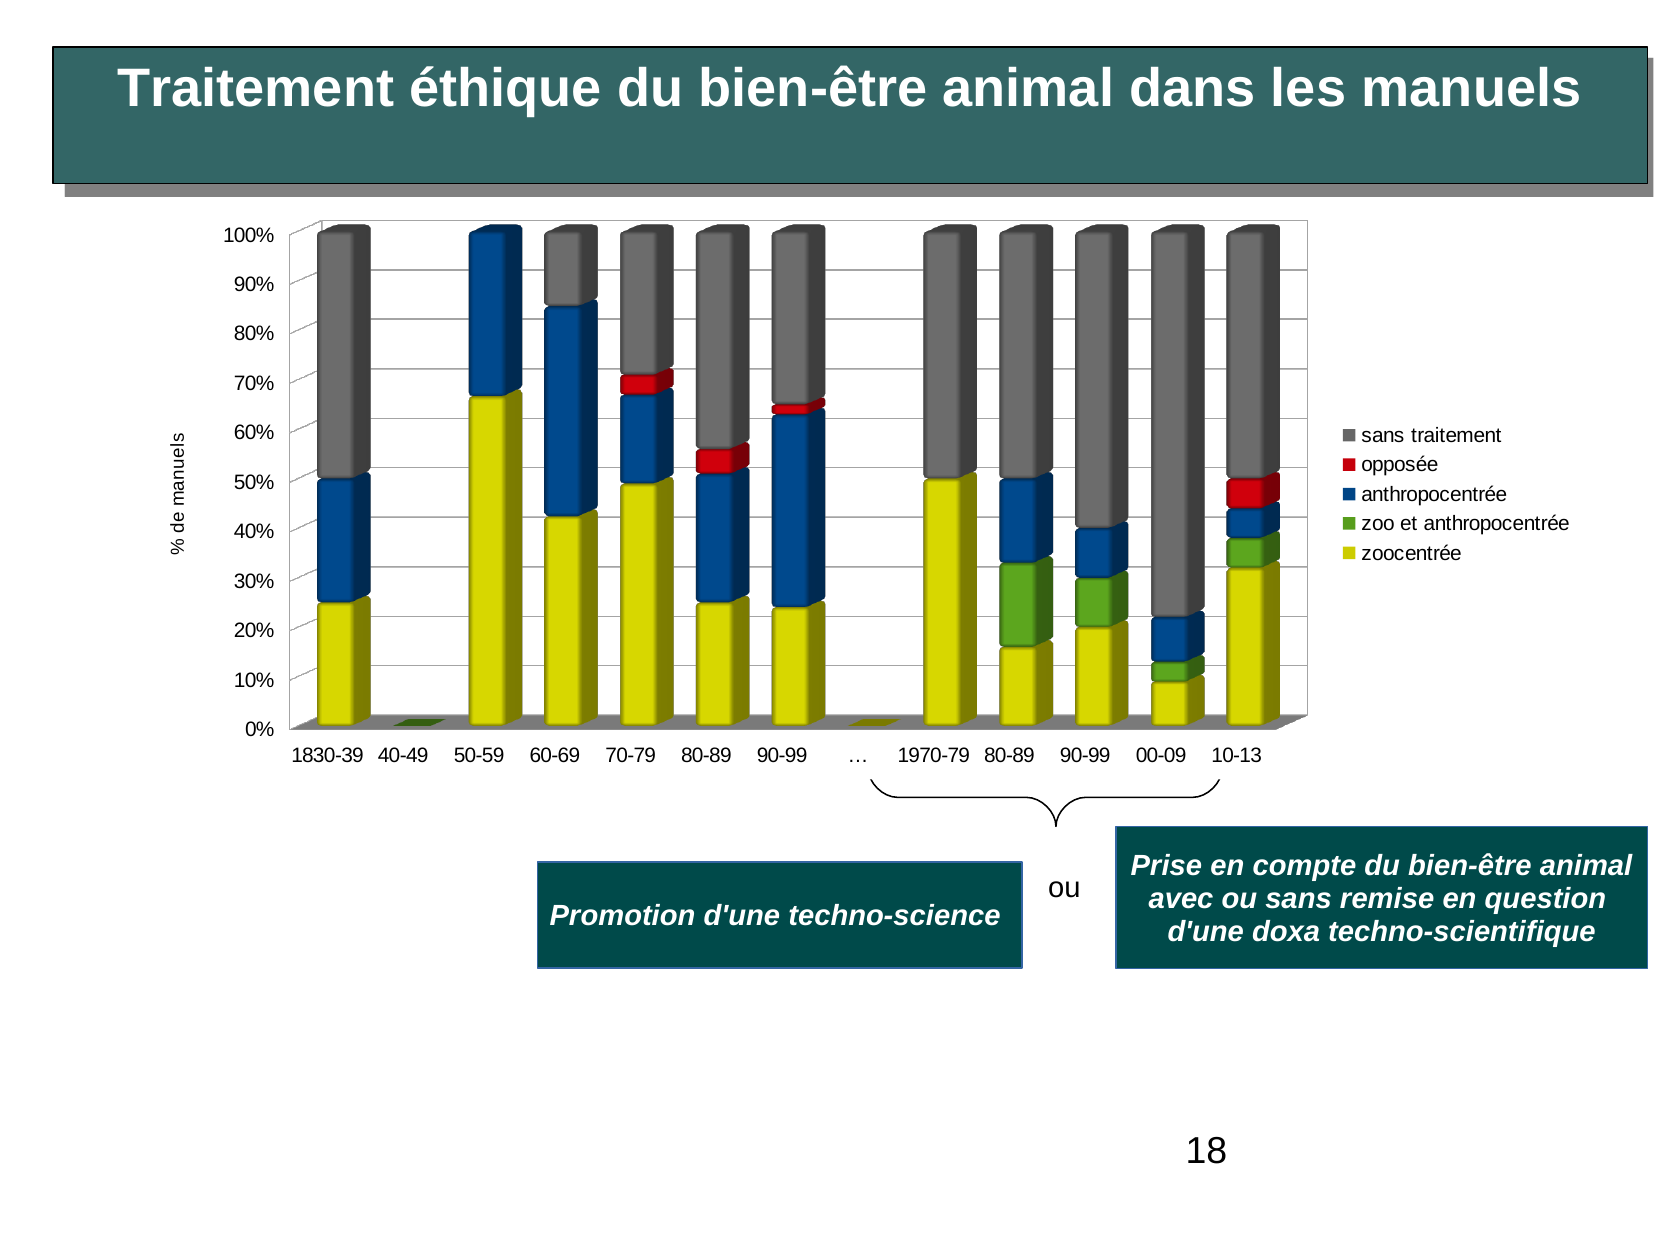

Traitement éthique du bien-être animal dans les manuels
#
[unsupported chart]
Prise en compte du bien-être animal
avec ou sans remise en question
d'une doxa techno-scientifique
Promotion d'une techno-science
ou
18